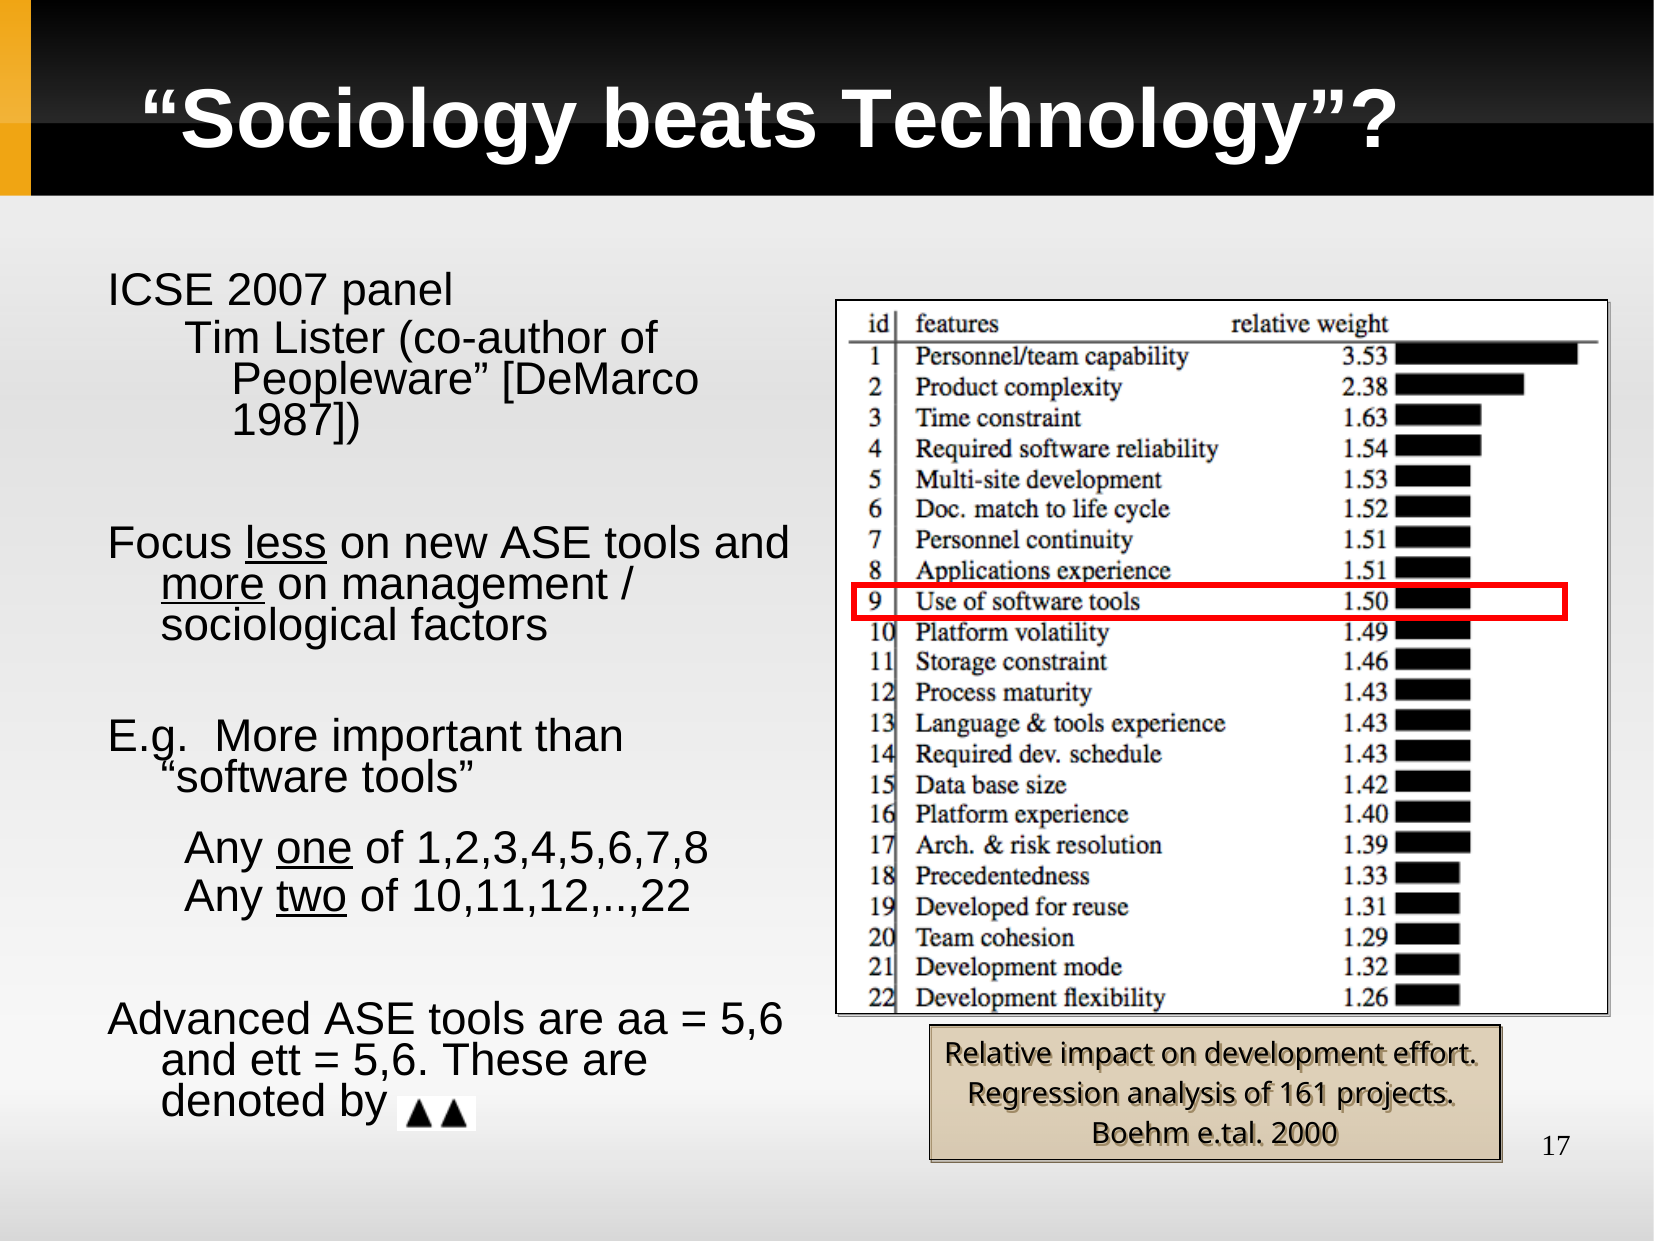

# “Sociology beats Technology”?
ICSE 2007 panel
Tim Lister (co-author of Peopleware” [DeMarco 1987])
Focus less on new ASE tools and more on management / sociological factors
E.g. More important than “software tools”
Any one of 1,2,3,4,5,6,7,8
Any two of 10,11,12,..,22
Advanced ASE tools are aa = 5,6 and ett = 5,6. These are denoted by
Relative impact on development effort.
Regression analysis of 161 projects.
Boehm e.tal. 2000
17